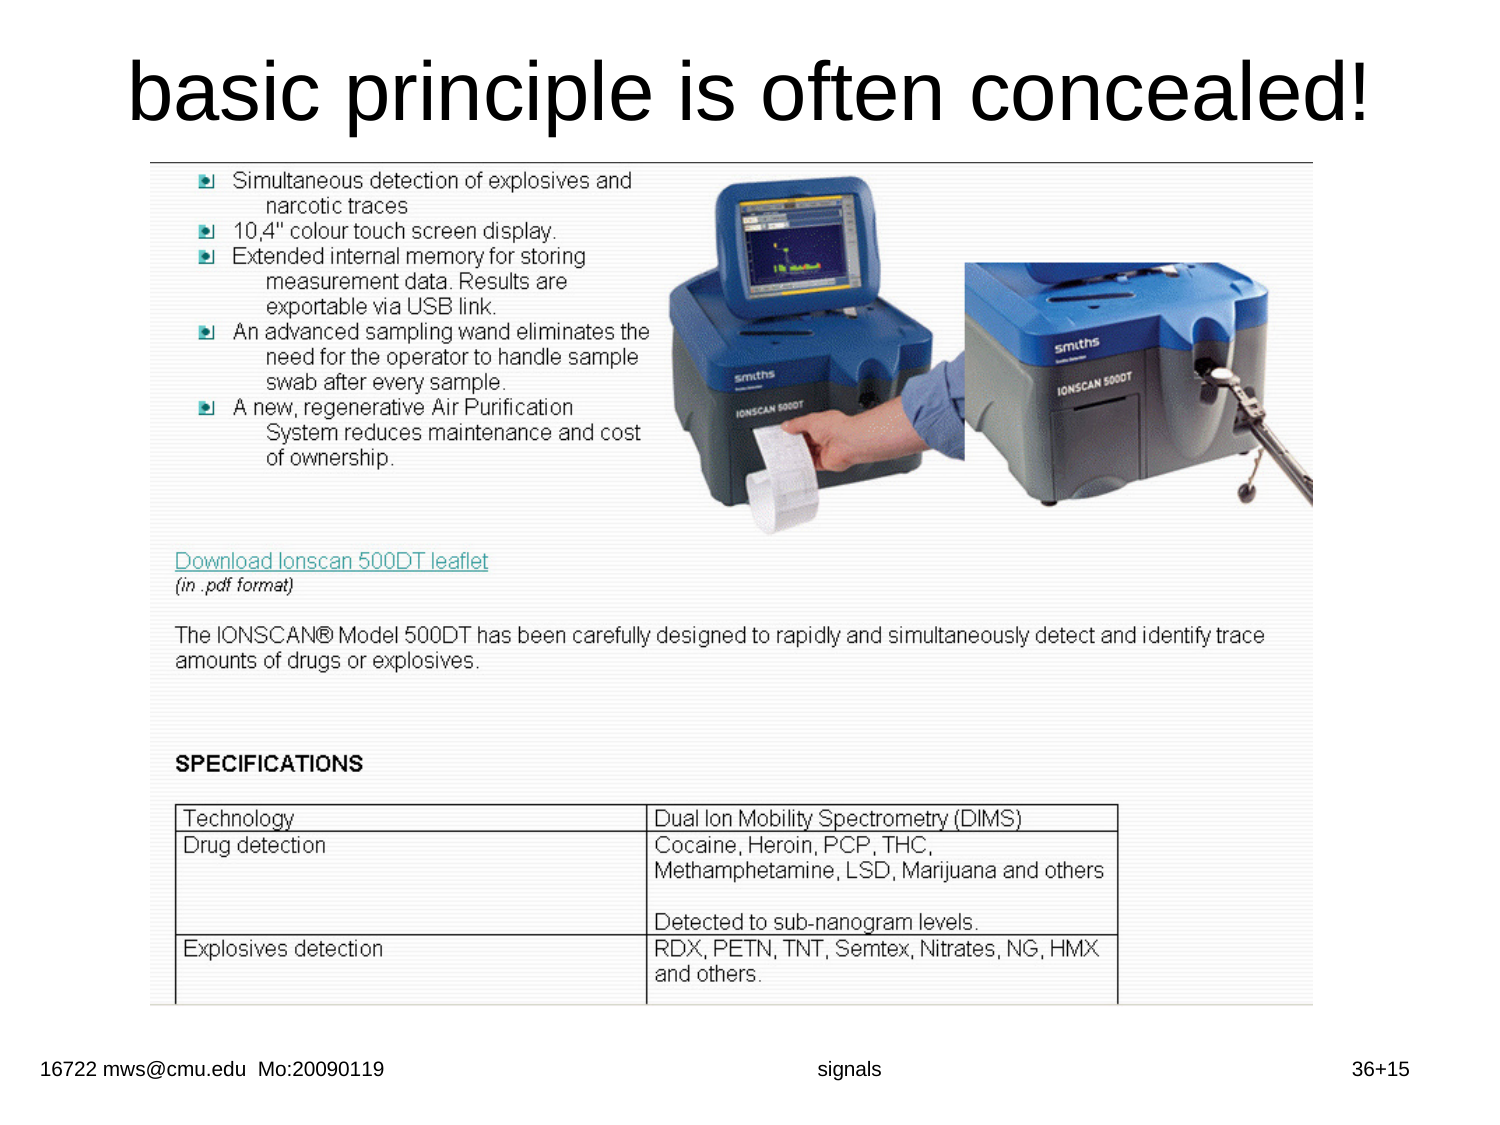

basic principle is often concealed!
16722 mws@cmu.edu Mo:20090119
signals
15